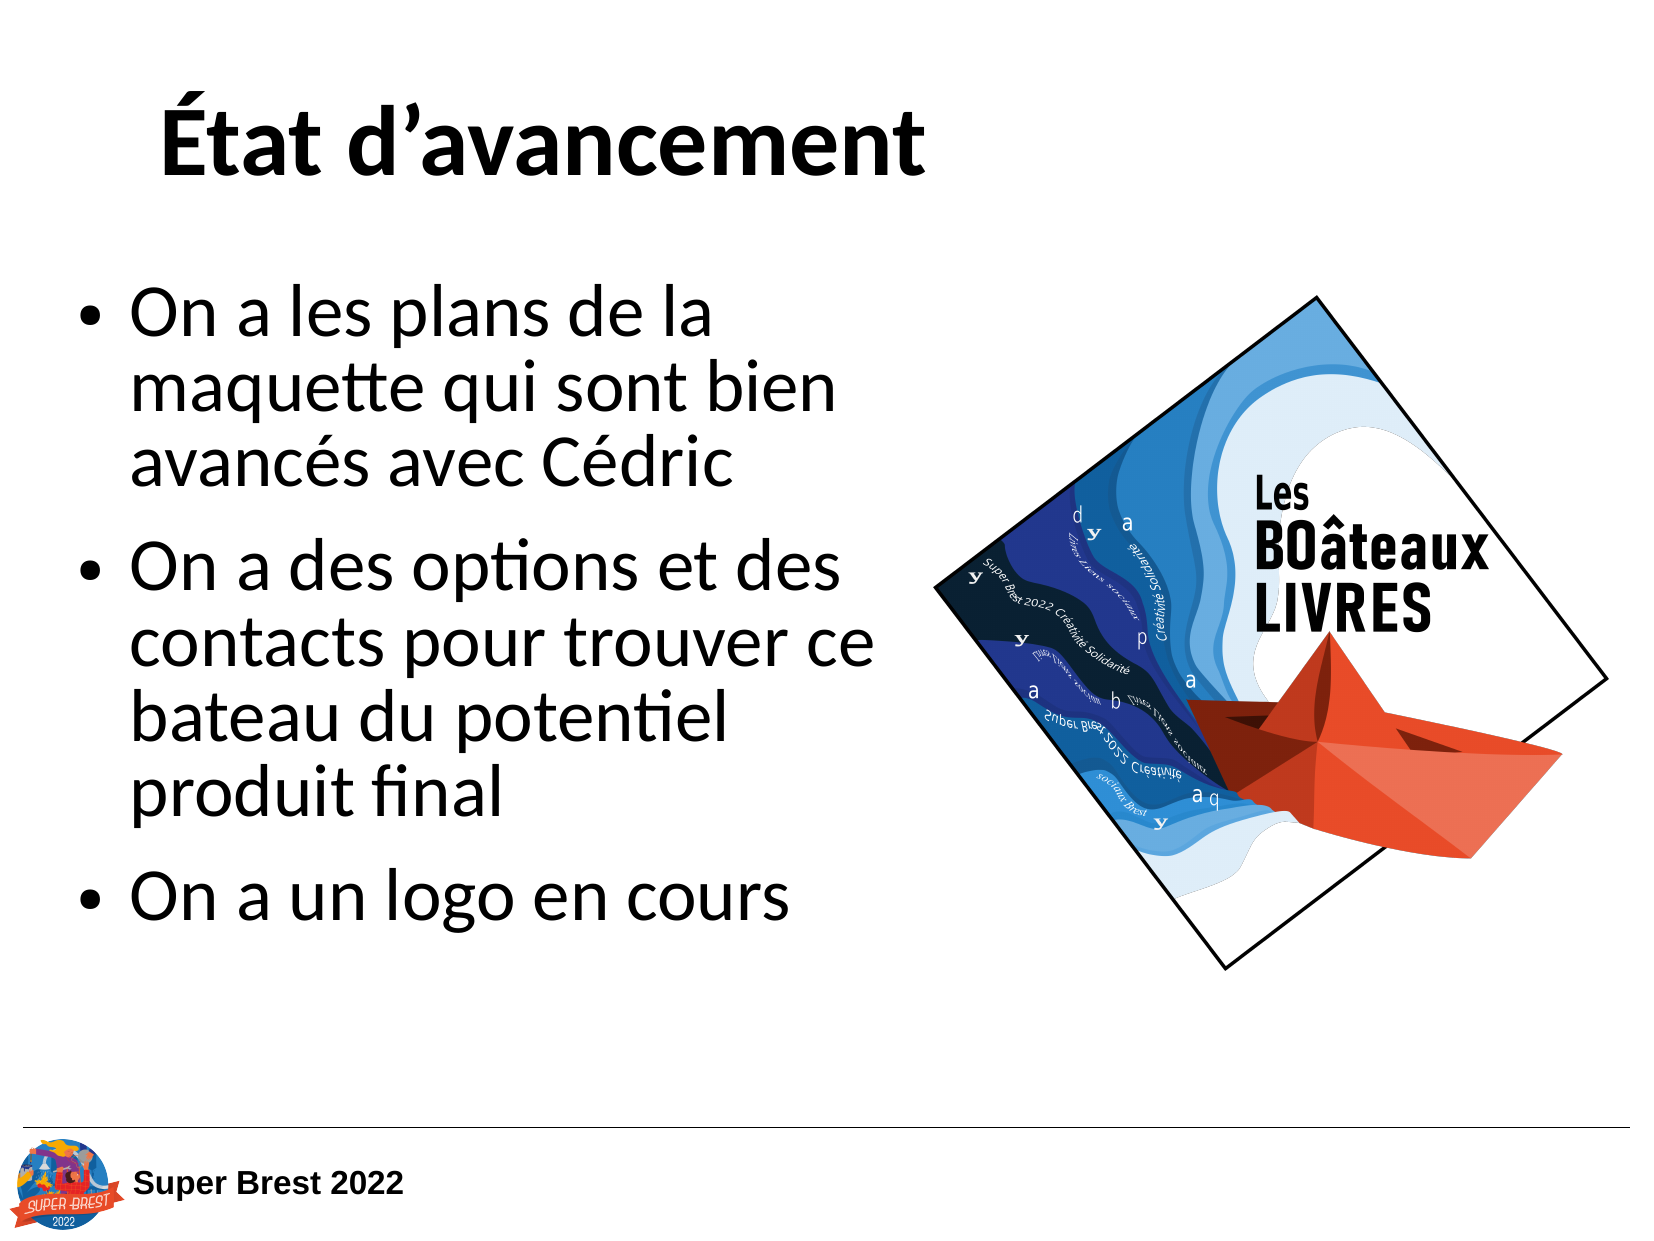

# État d’avancement
On a les plans de la maquette qui sont bien avancés avec Cédric
On a des options et des contacts pour trouver ce bateau du potentiel produit final
On a un logo en cours
Super Brest 2022